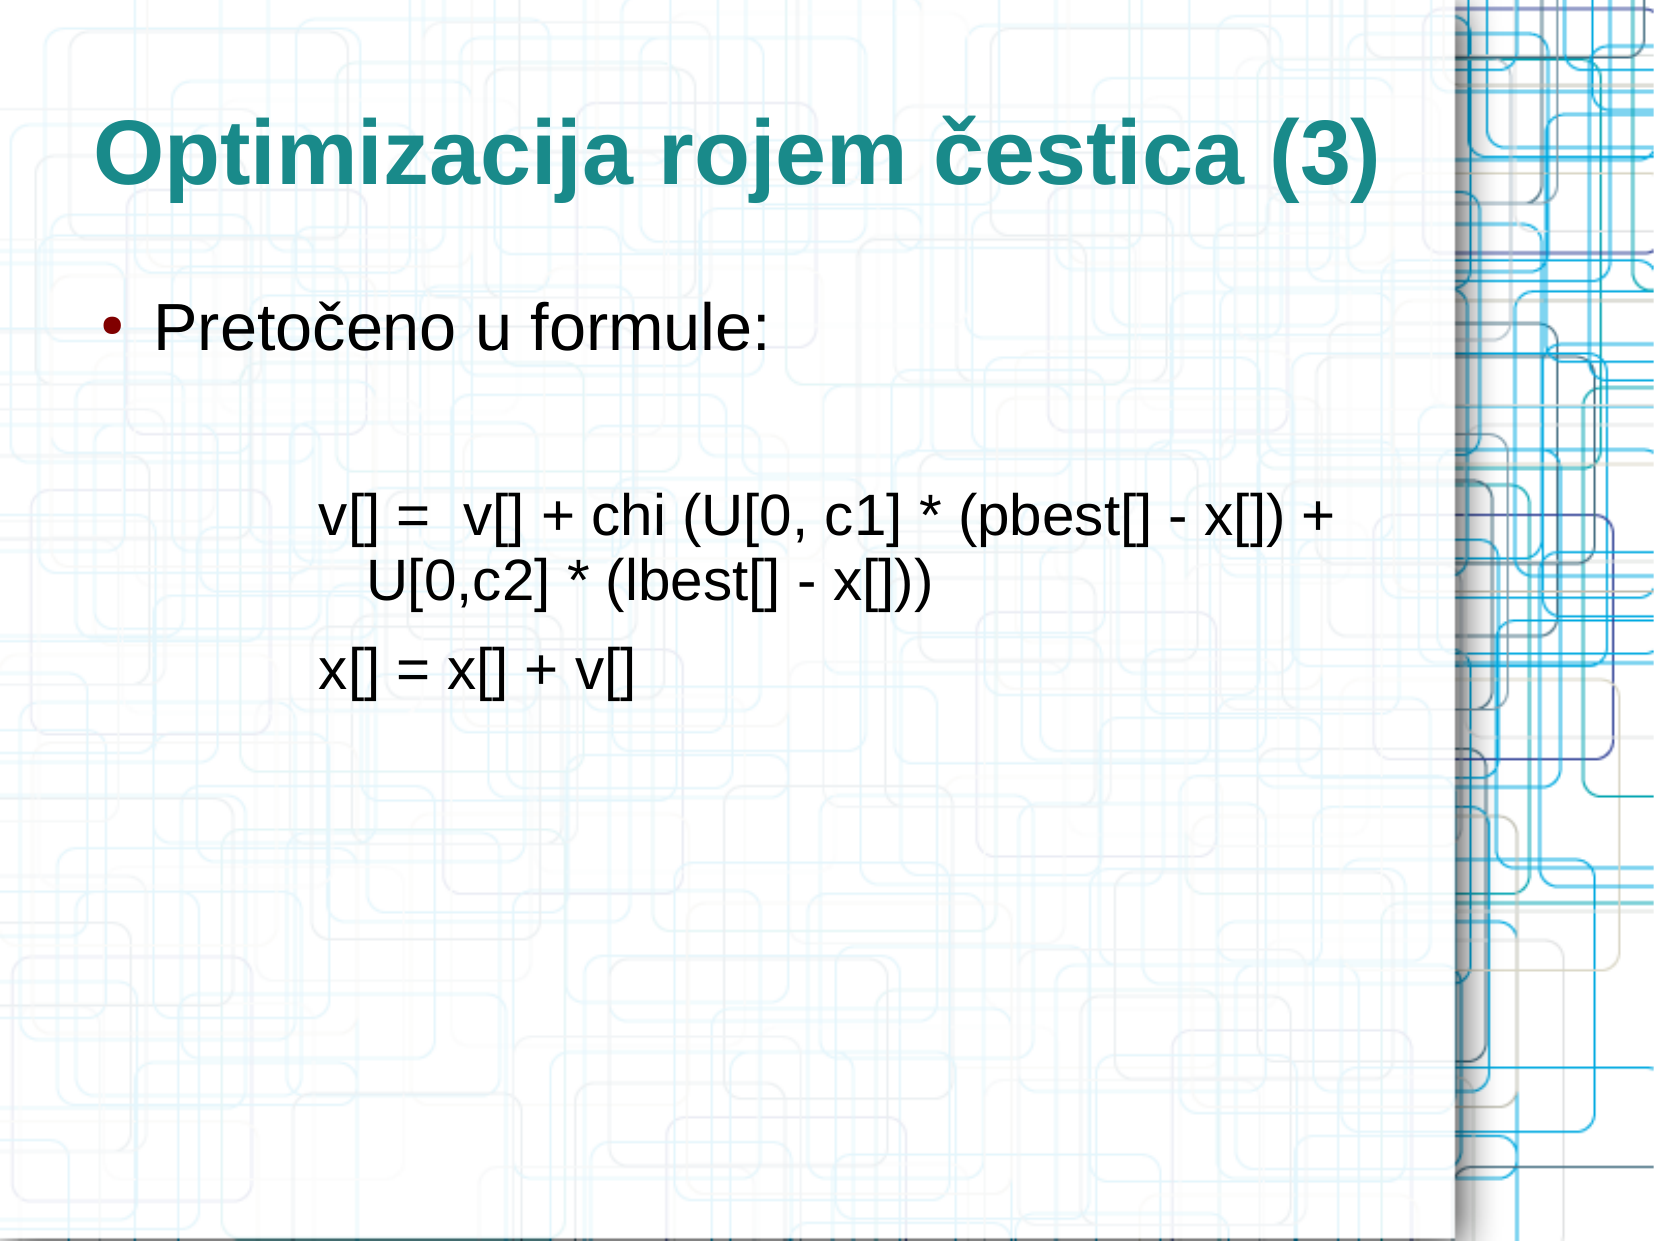

# Optimizacija rojem čestica (3)
Pretočeno u formule:
v[] = v[] + chi (U[0, c1] * (pbest[] - x[]) + U[0,c2] * (lbest[] - x[]))
x[] = x[] + v[]